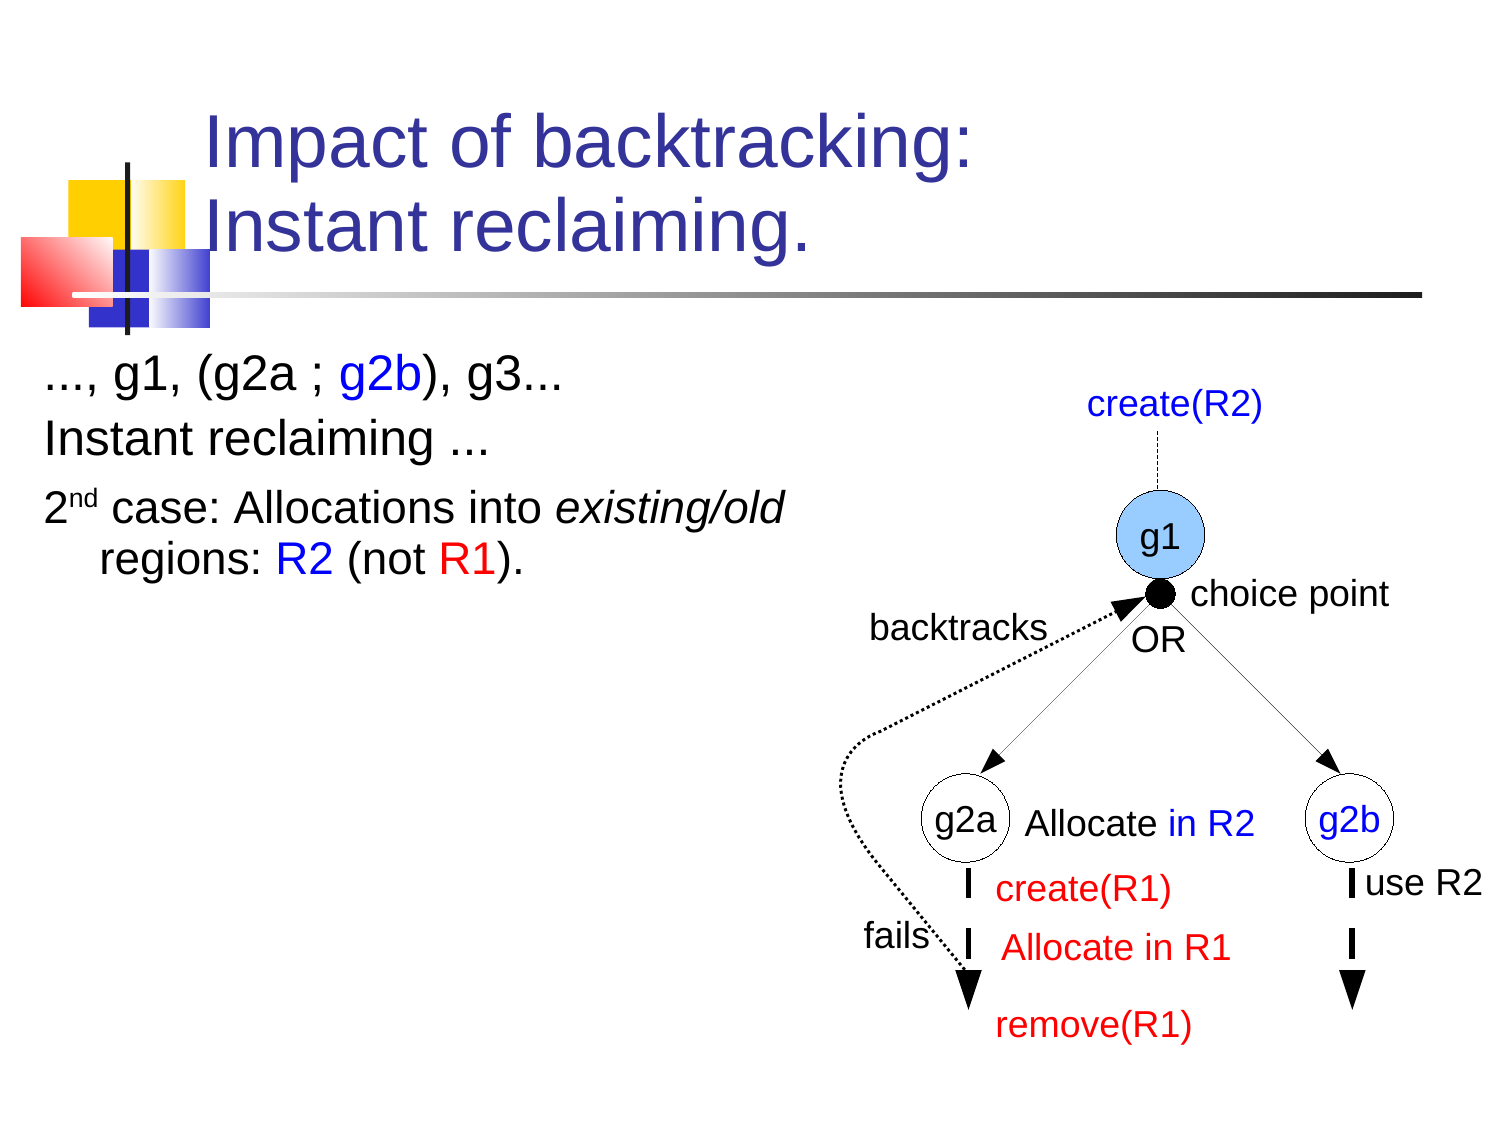

# Impact of backtracking: Instant reclaiming.
..., g1, (g2a ; g2b), g3...
Instant reclaiming ...
2nd case: Allocations into existing/old regions: R2 (not R1).
create(R2)
g1
choice point
backtracks
OR
g2a
g2b
Allocate in R2
use R2
create(R1)
fails
Allocate in R1
remove(R1)